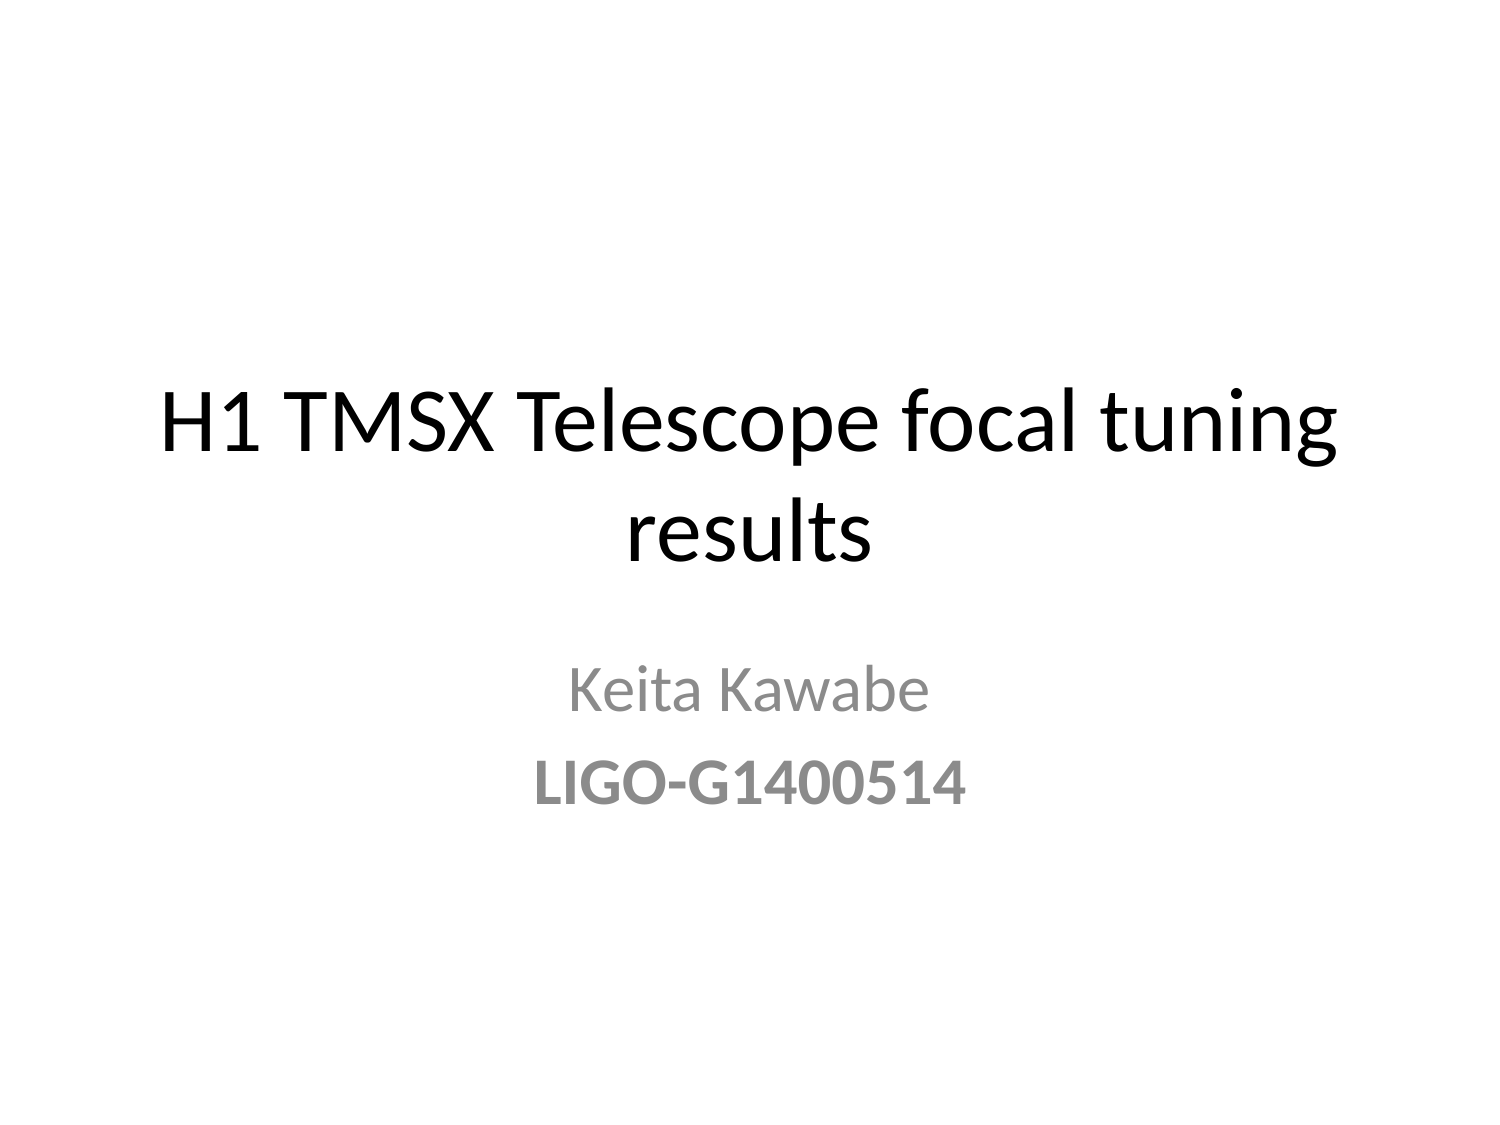

# H1 TMSX Telescope focal tuning results
Keita Kawabe
LIGO-G1400514